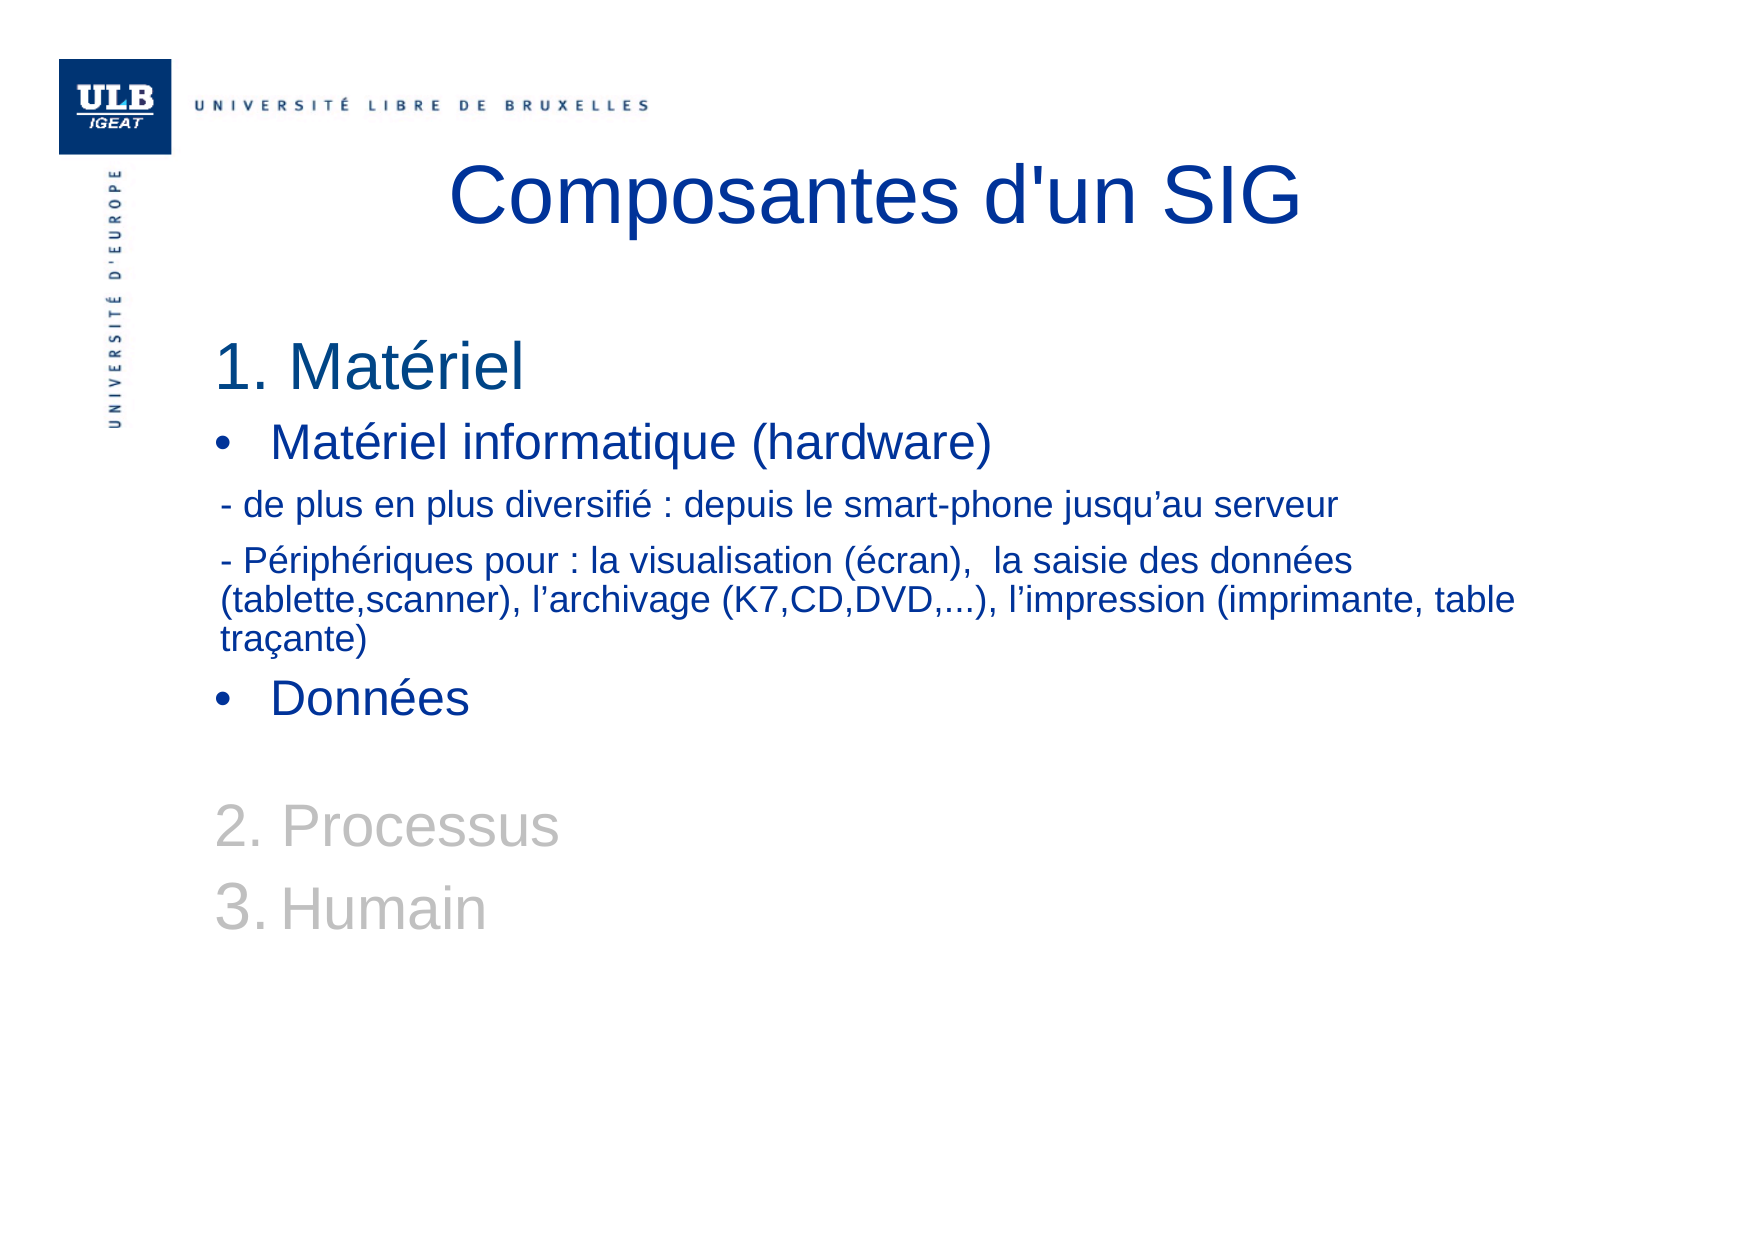

# Composantes d'un SIG
1. Matériel
Matériel informatique (hardware)
- de plus en plus diversifié : depuis le smart-phone jusqu’au serveur
- Périphériques pour : la visualisation (écran), la saisie des données (tablette,scanner), l’archivage (K7,CD,DVD,...), l’impression (imprimante, table traçante)
Données
2. Processus
3. Humain